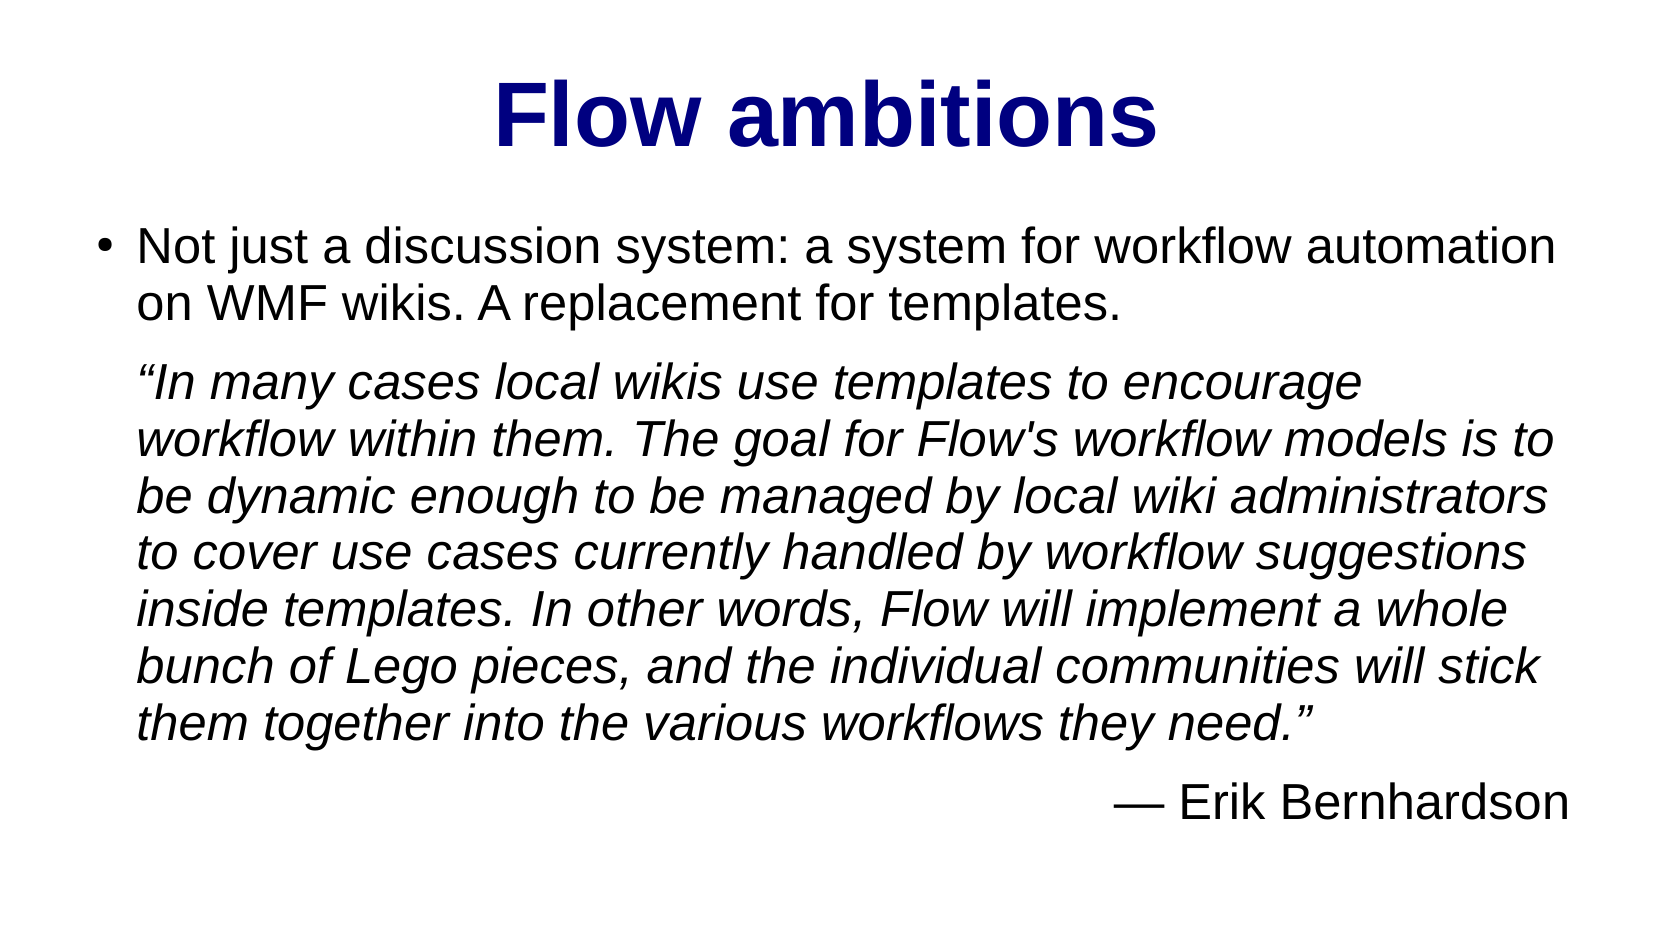

# Flow ambitions
Not just a discussion system: a system for workflow automation on WMF wikis. A replacement for templates.
“In many cases local wikis use templates to encourage workflow within them. The goal for Flow's workflow models is to be dynamic enough to be managed by local wiki administrators to cover use cases currently handled by workflow suggestions inside templates. In other words, Flow will implement a whole bunch of Lego pieces, and the individual communities will stick them together into the various workflows they need.”
— Erik Bernhardson